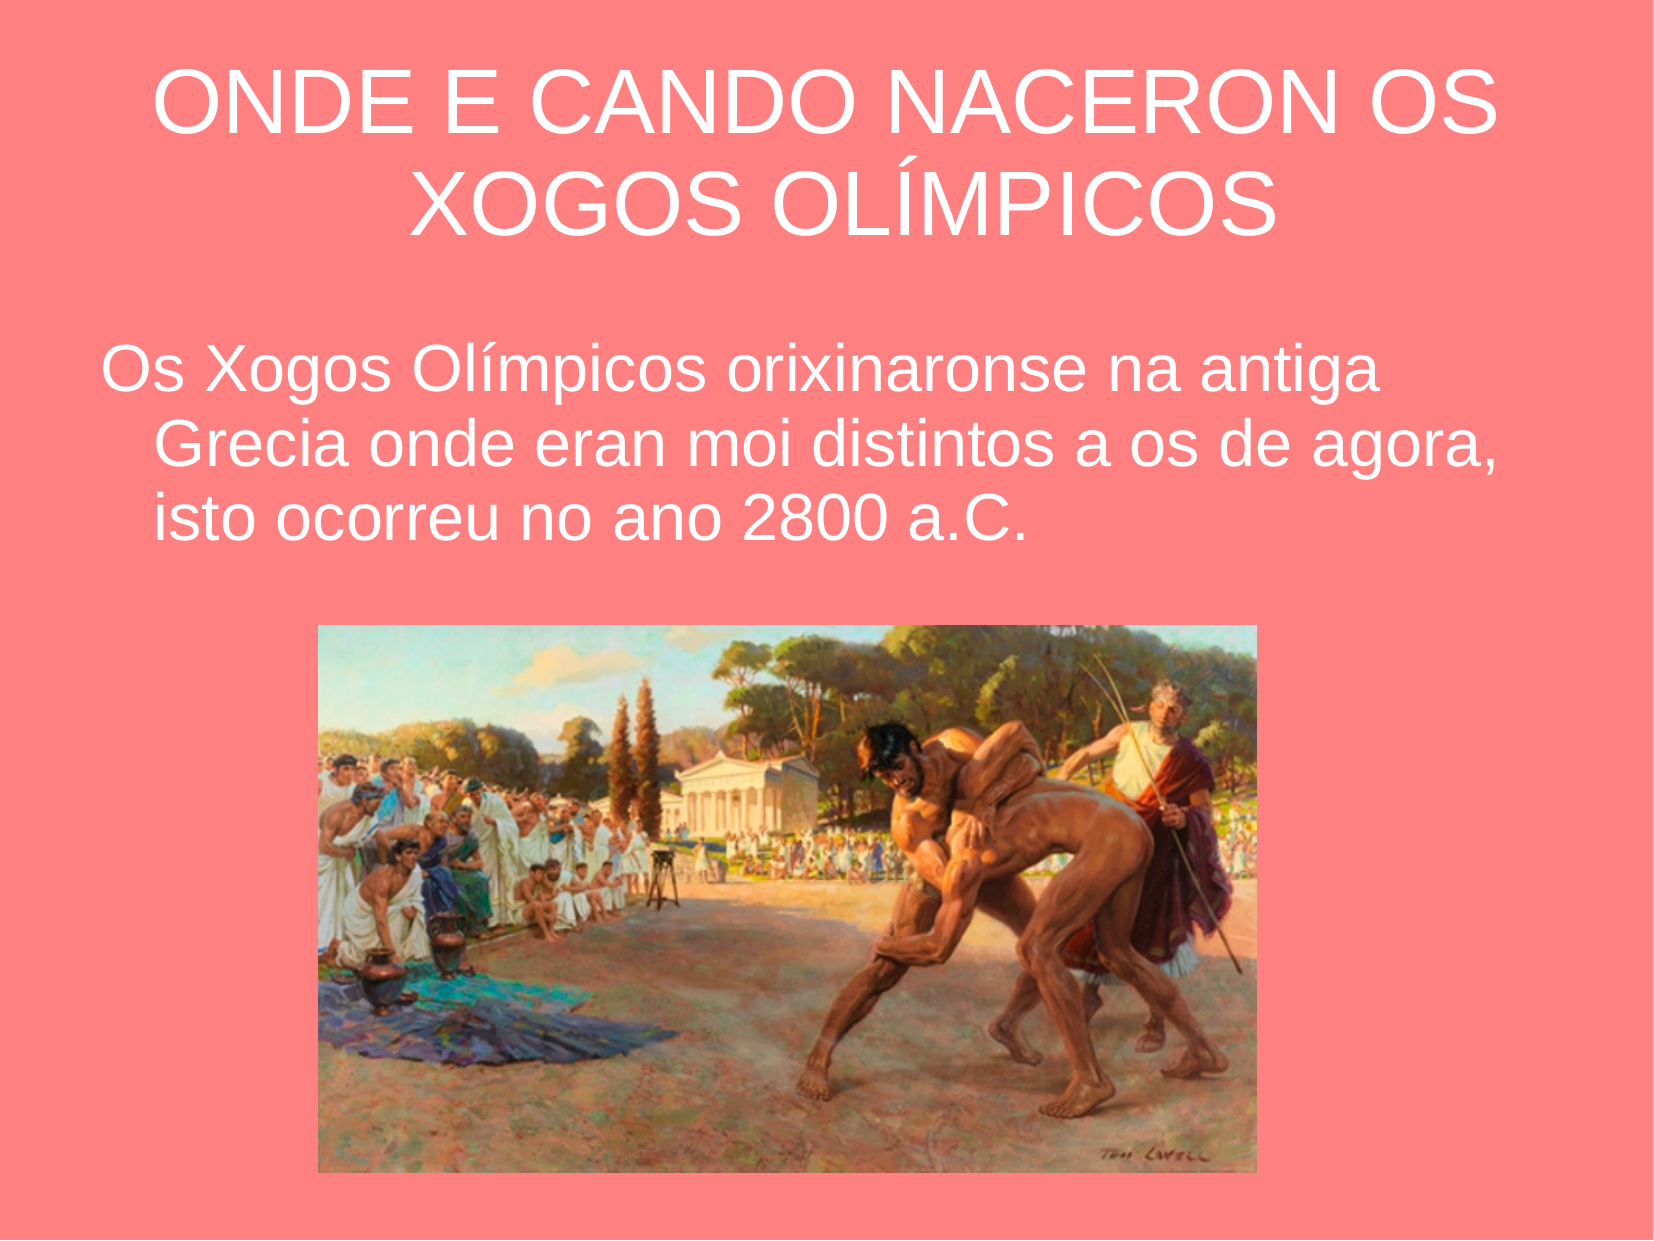

# ONDE E CANDO NACERON OS XOGOS OLÍMPICOS
Os Xogos Olímpicos orixinaronse na antiga Grecia onde eran moi distintos a os de agora, isto ocorreu no ano 2800 a.C.